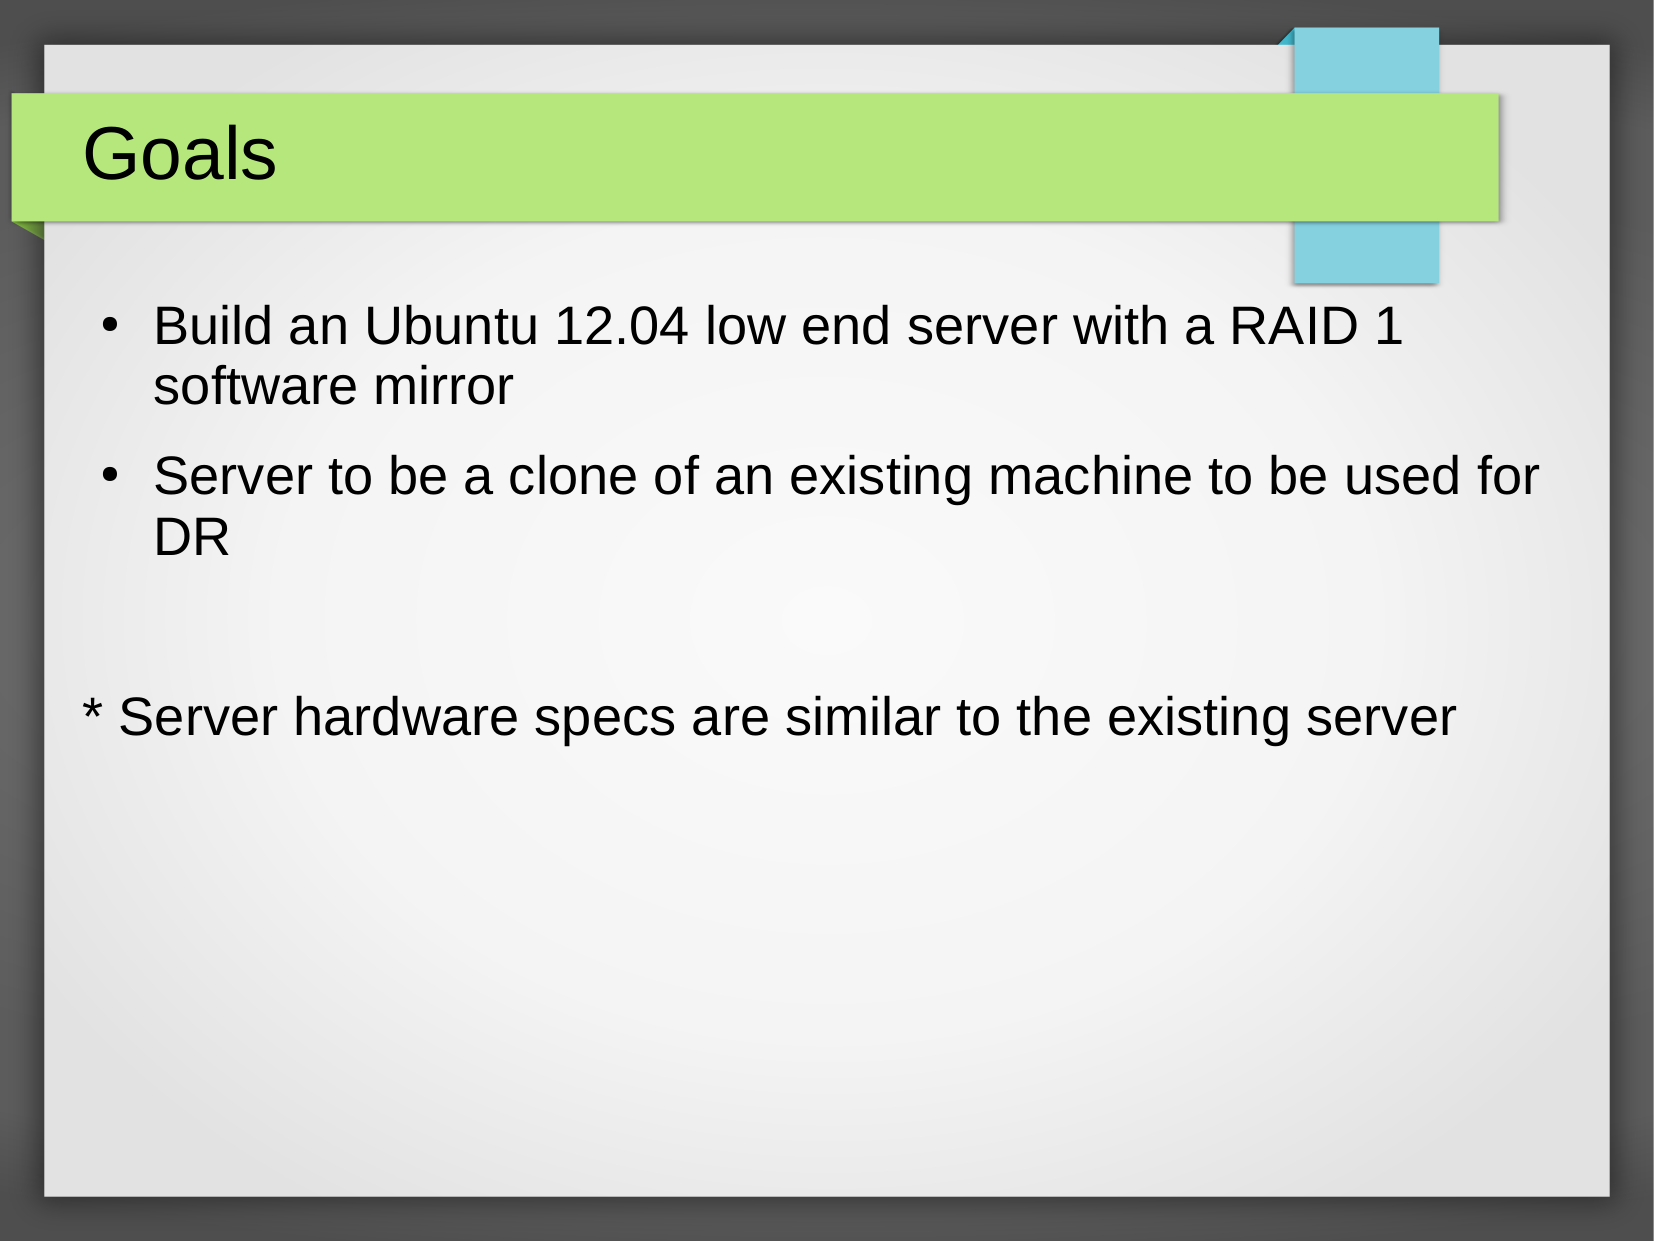

# Goals
Build an Ubuntu 12.04 low end server with a RAID 1 software mirror
Server to be a clone of an existing machine to be used for DR
* Server hardware specs are similar to the existing server